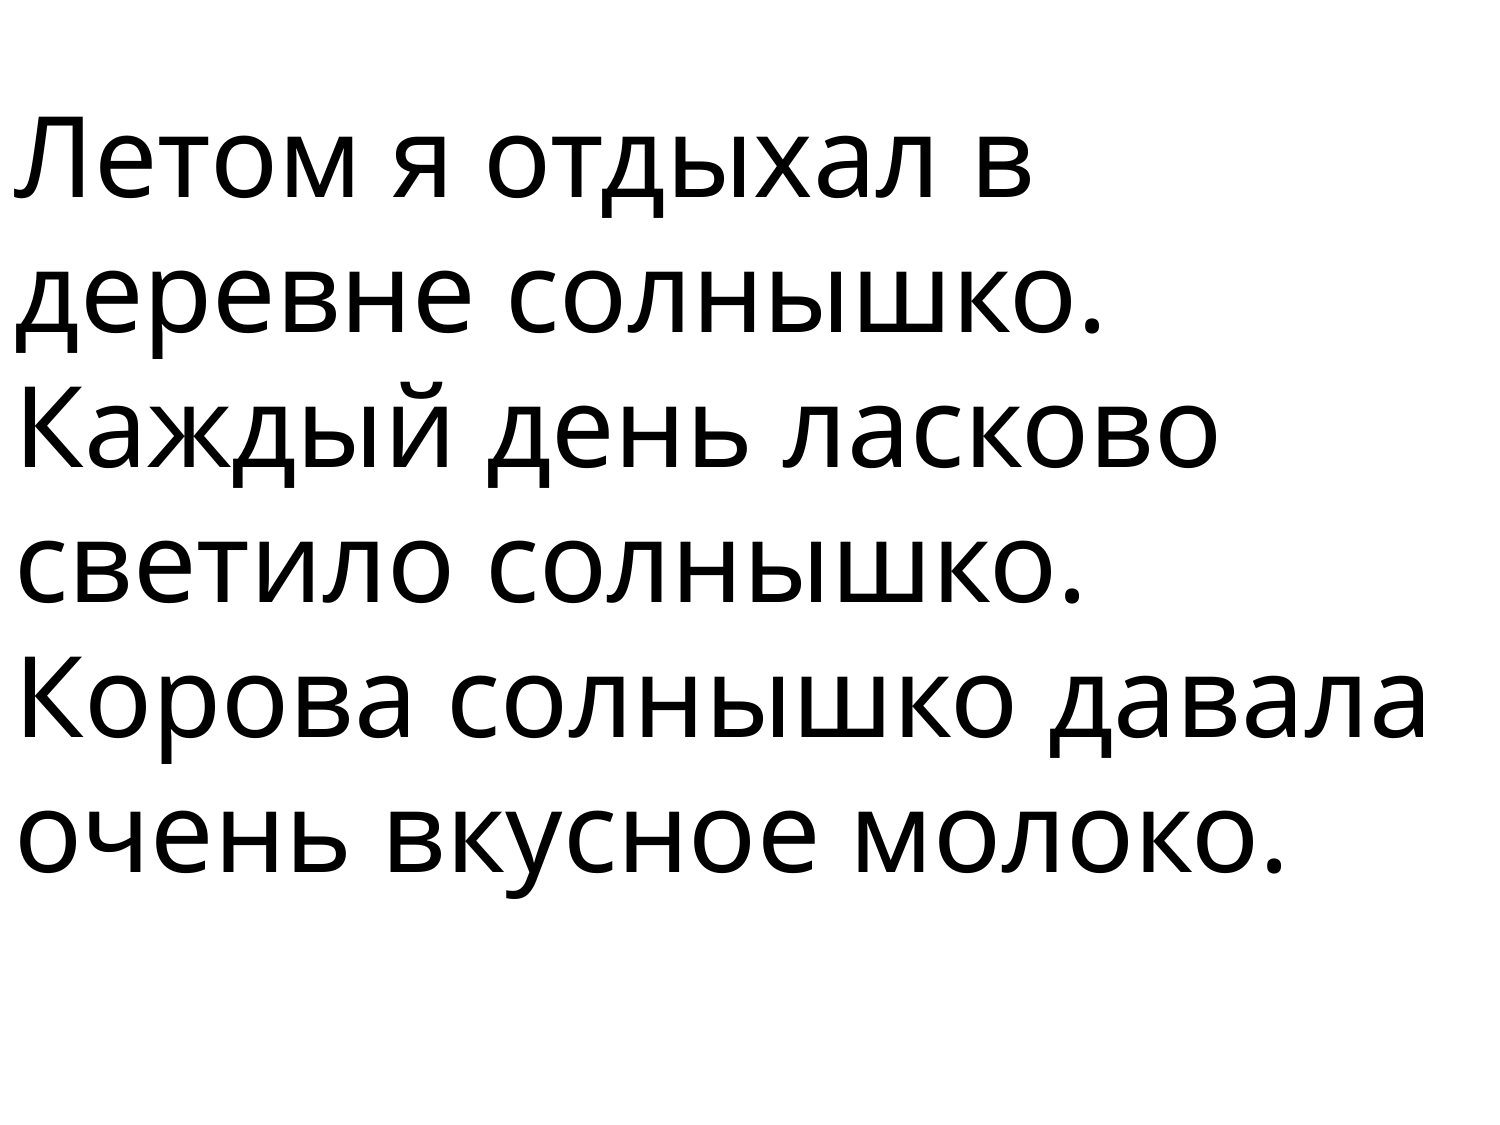

Летом я отдыхал в деревне солнышко.
Каждый день ласково светило солнышко.
Корова солнышко давала очень вкусное молоко.